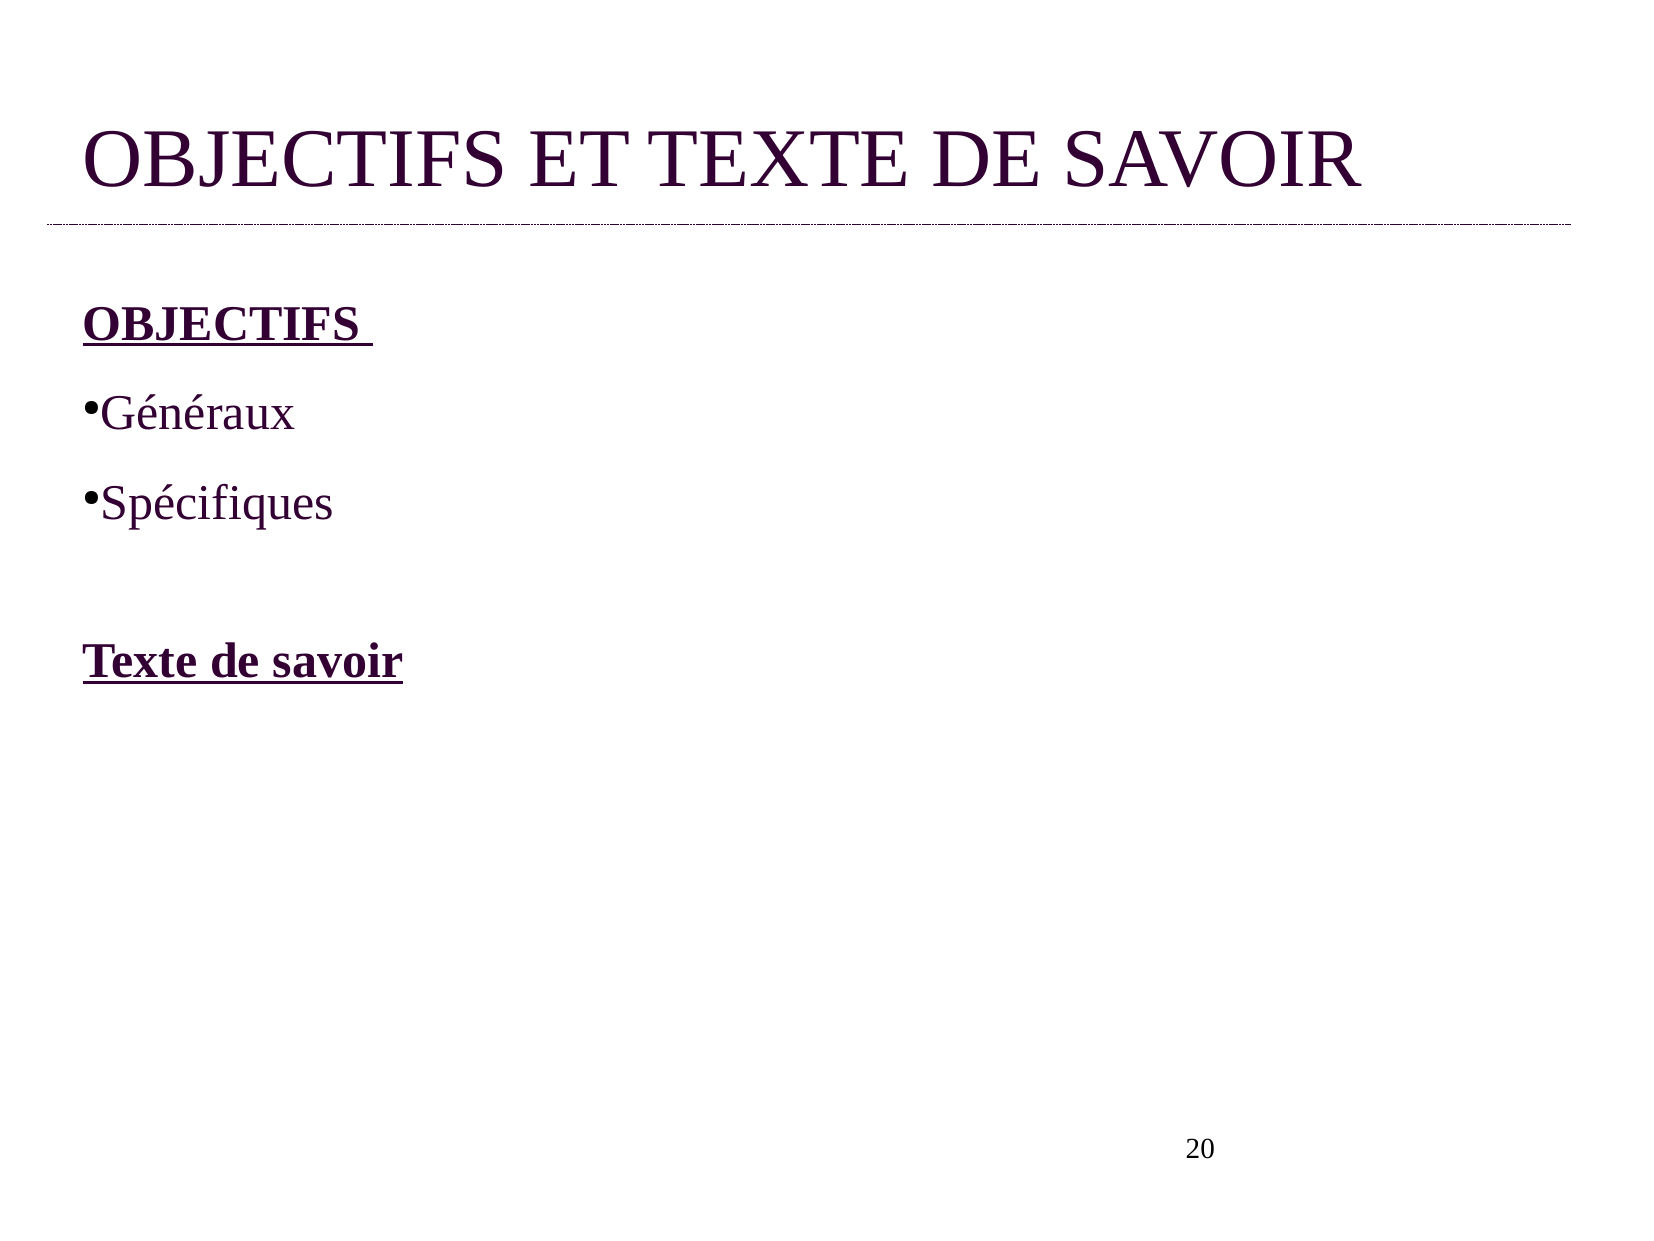

# OBJECTIFS ET TEXTE DE SAVOIR
OBJECTIFS
Généraux
Spécifiques
Texte de savoir